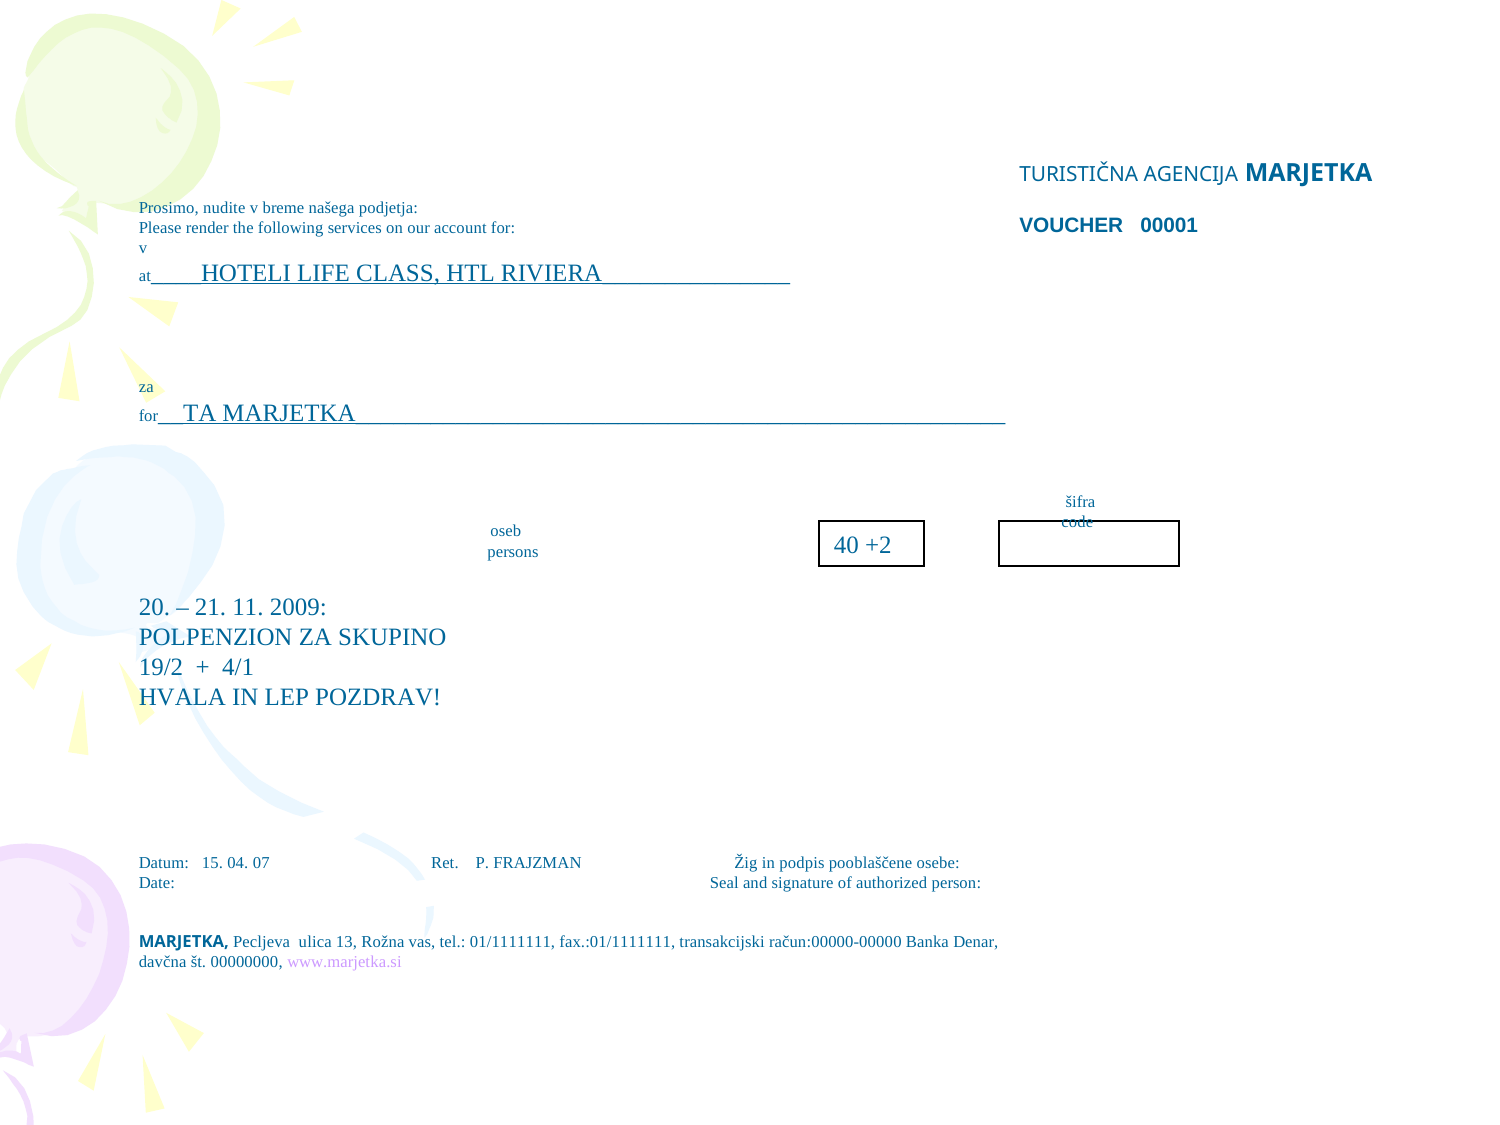

| Prosimo, nudite v breme našega podjetja: Please render the following services on our account for: v at\_\_\_\_HOTELI LIFE CLASS, HTL RIVIERA\_\_\_\_\_\_\_\_\_\_\_\_\_\_\_ | TURISTIČNA AGENCIJA MARJETKA VOUCHER 00001 | |
| --- | --- | --- |
| za for\_\_TA MARJETKA\_\_\_\_\_\_\_\_\_\_\_\_\_\_\_\_\_\_\_\_\_\_\_\_\_\_\_\_\_\_\_\_\_\_\_\_\_\_\_\_\_\_\_\_\_\_\_\_\_\_\_\_ | | |
| oseb persons 20. – 21. 11. 2009: POLPENZION ZA SKUPINO 19/2 + 4/1 HVALA IN LEP POZDRAV! | | šifra code |
| Datum: 15. 04. 07 Ret. P. FRAJZMAN Žig in podpis pooblaščene osebe: Date: Seal and signature of authorized person: MARJETKA, Pecljeva ulica 13, Rožna vas, tel.: 01/1111111, fax.:01/1111111, transakcijski račun:00000-00000 Banka Denar, davčna št. 00000000, www.marjetka.si | | |
40 +2